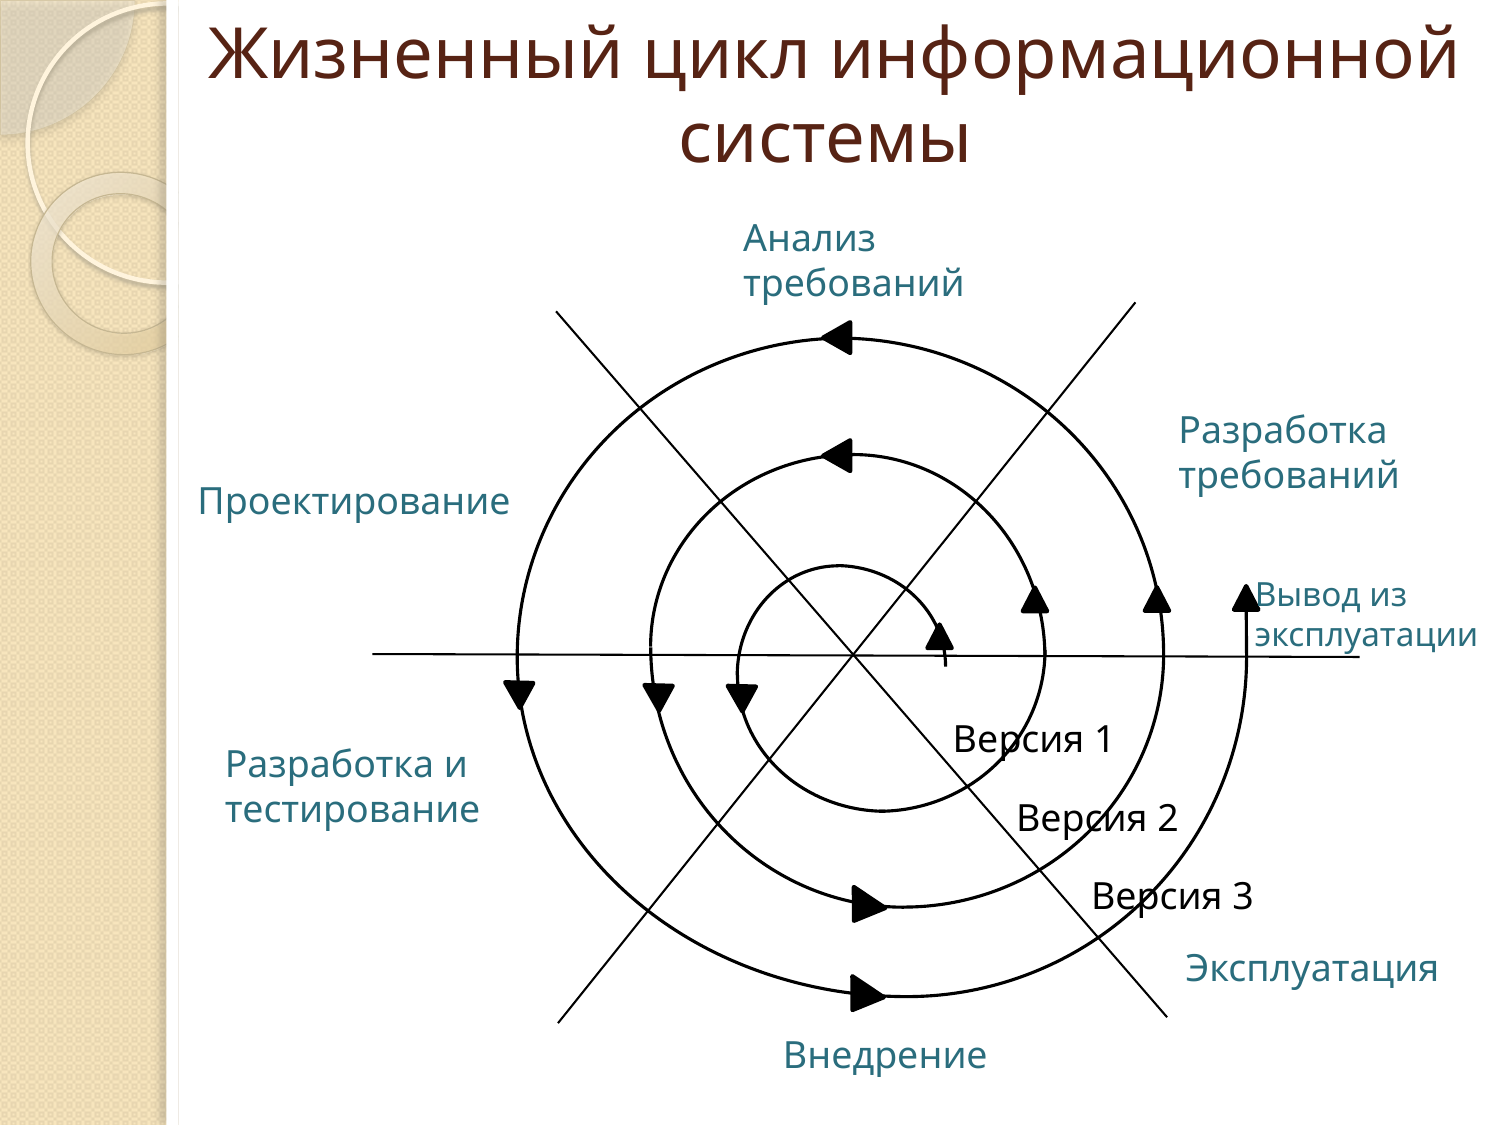

# Жизненный цикл информационной системы
Анализ требований
Разработка требований
Проектирование
Вывод из
эксплуатации
Версия 1
Разработка и тестирование
Версия 2
Версия 3
Эксплуатация
Внедрение